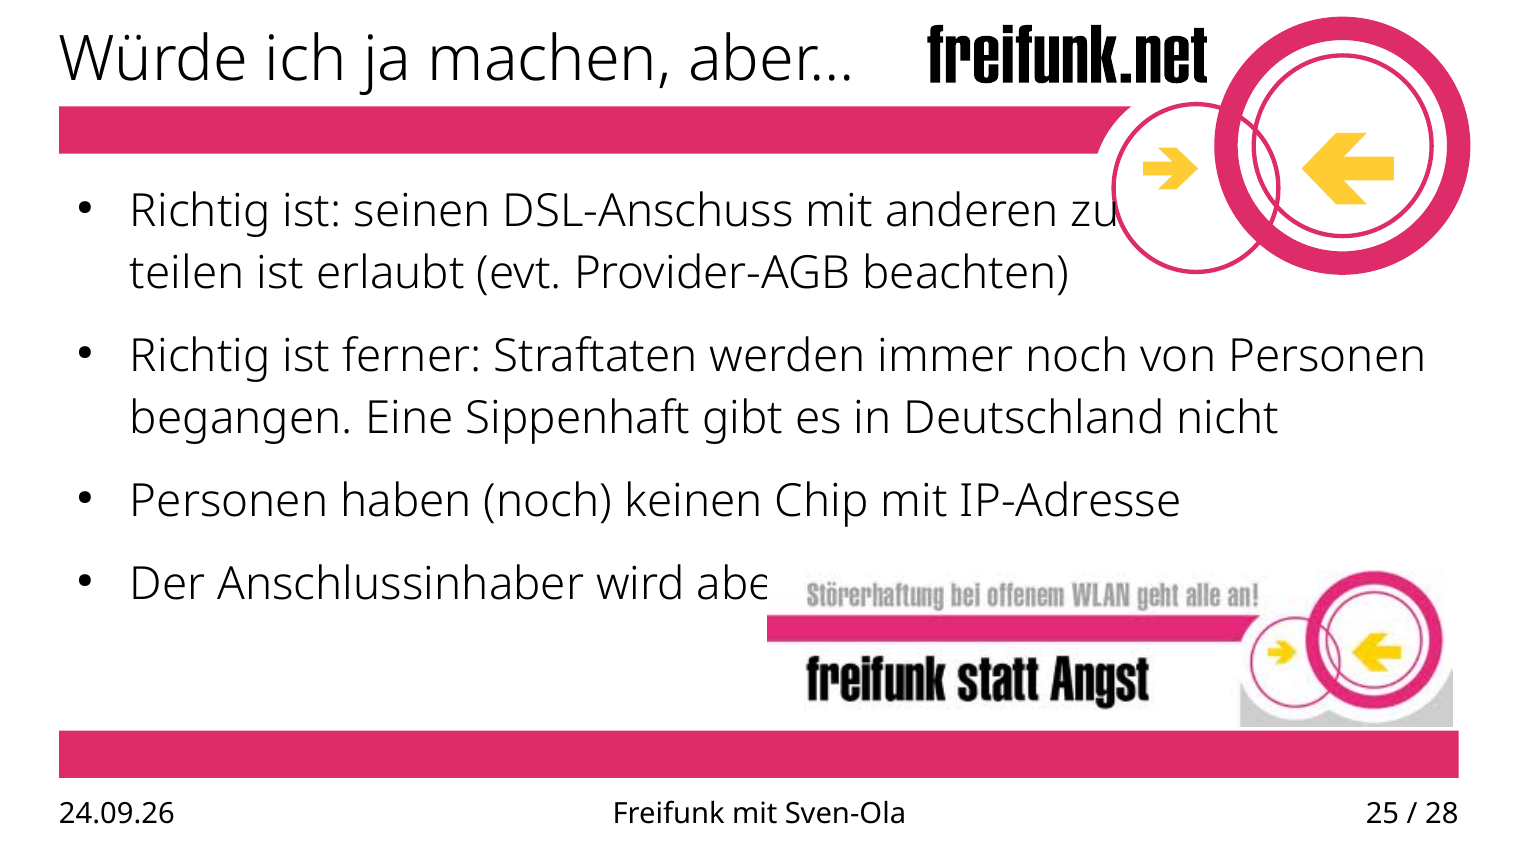

# Würde ich ja machen, aber...
Richtig ist: seinen DSL-Anschuss mit anderen zu
teilen ist erlaubt (evt. Provider-AGB beachten)
Richtig ist ferner: Straftaten werden immer noch von Personen begangen. Eine Sippenhaft gibt es in Deutschland nicht
Personen haben (noch) keinen Chip mit IP-Adresse
Der Anschlussinhaber wird aber mit der Störerhaftung belangt
Freifunk mit Sven-Ola
25